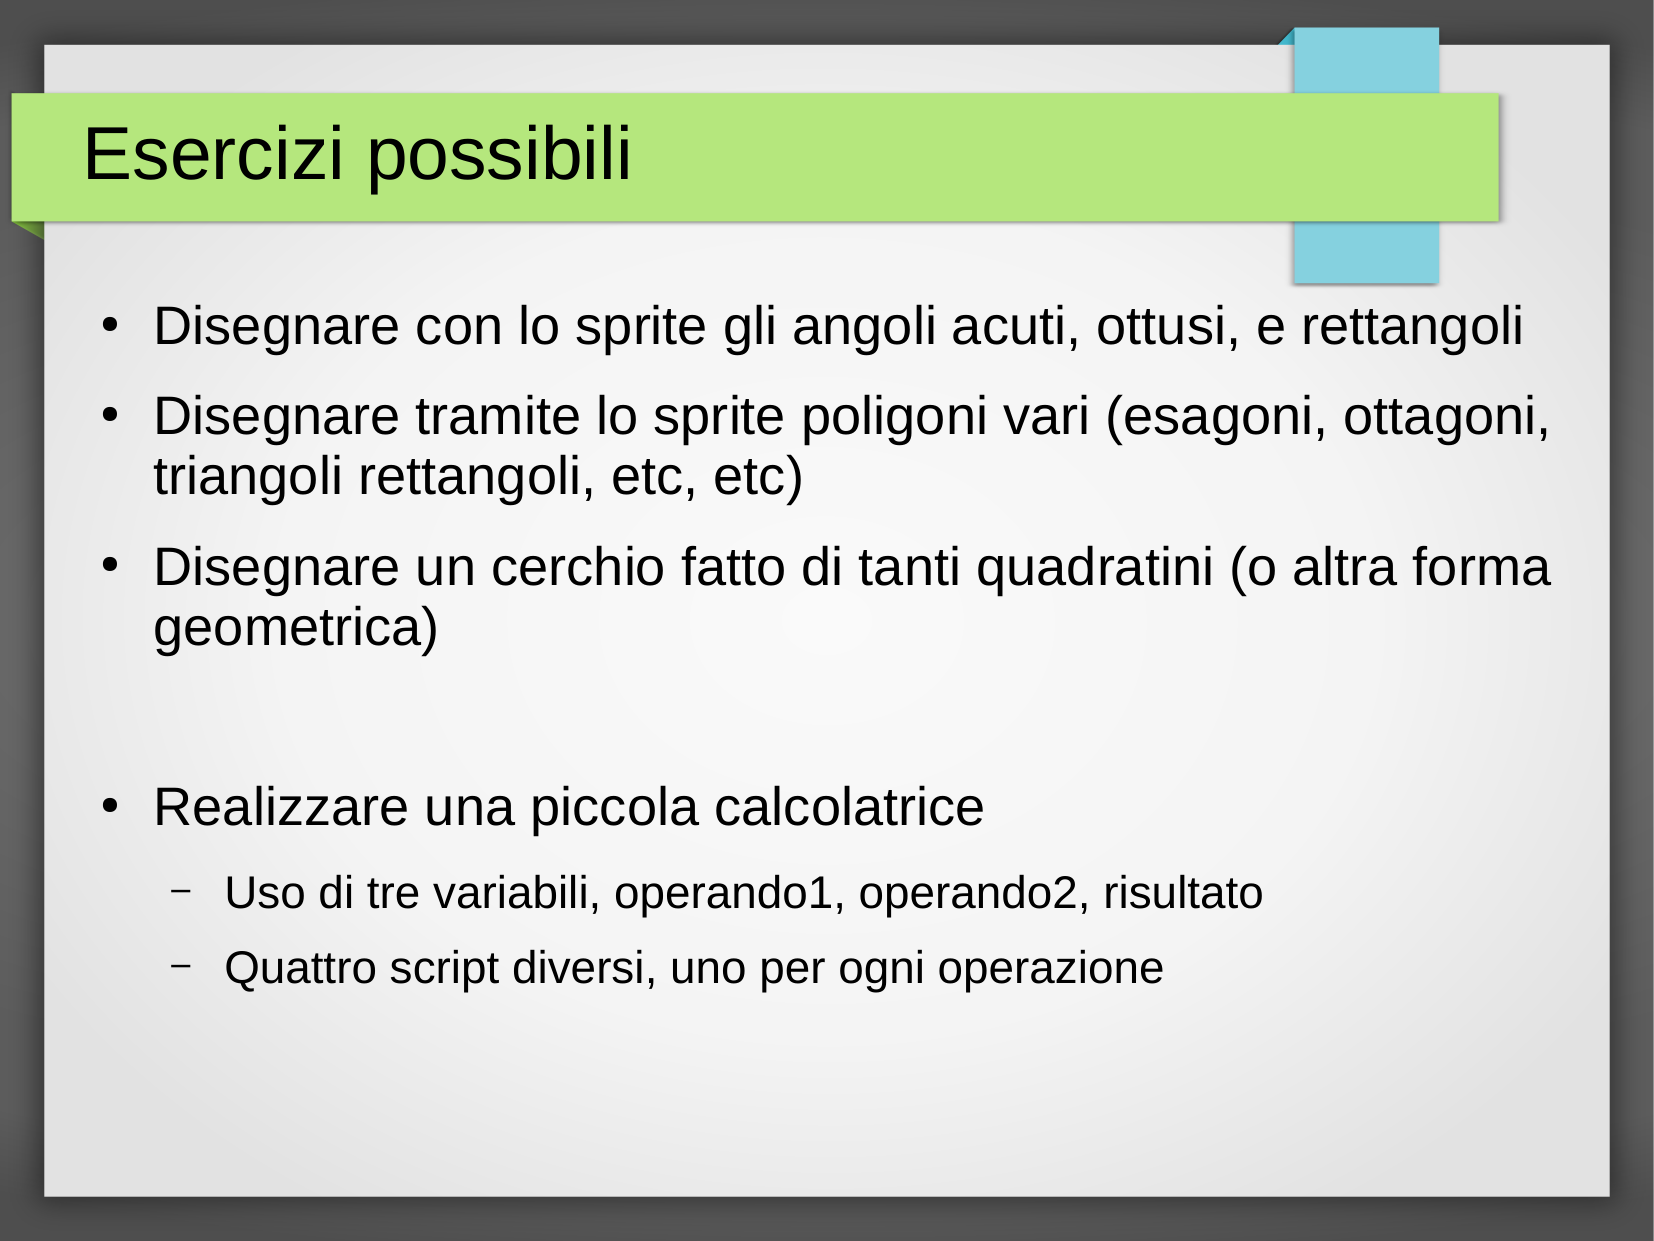

# Esercizi possibili
Disegnare con lo sprite gli angoli acuti, ottusi, e rettangoli
Disegnare tramite lo sprite poligoni vari (esagoni, ottagoni, triangoli rettangoli, etc, etc)
Disegnare un cerchio fatto di tanti quadratini (o altra forma geometrica)
Realizzare una piccola calcolatrice
Uso di tre variabili, operando1, operando2, risultato
Quattro script diversi, uno per ogni operazione